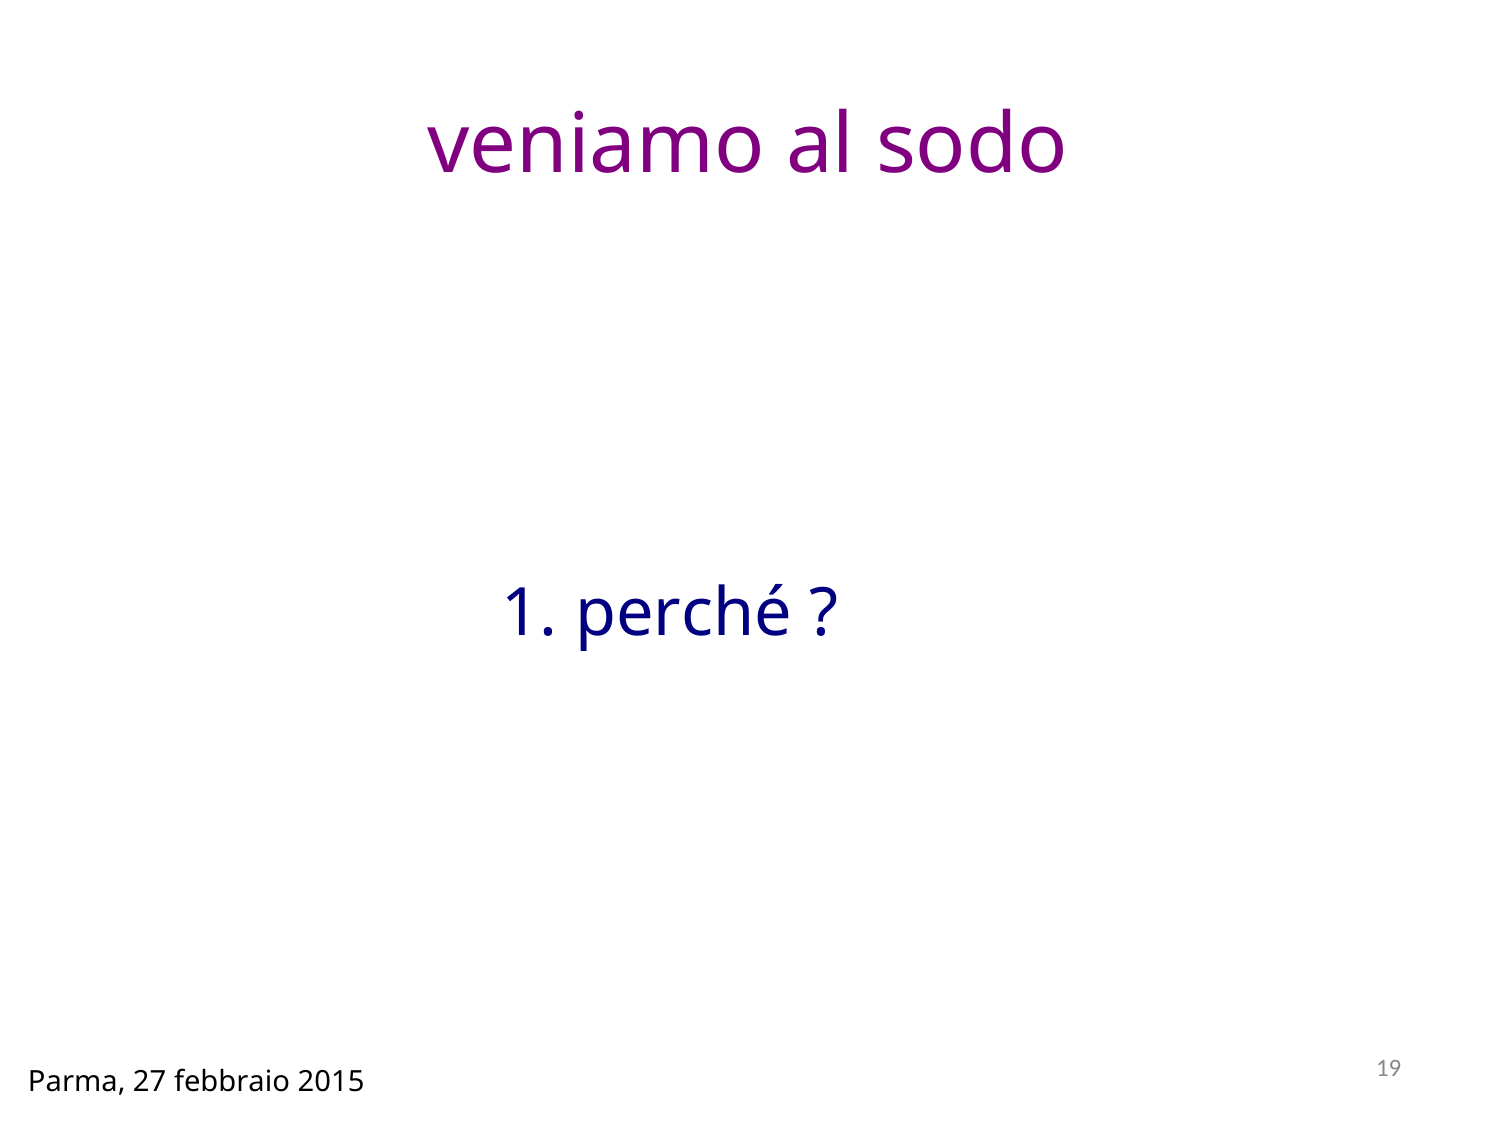

veniamo al sodo
1. perché ?
19